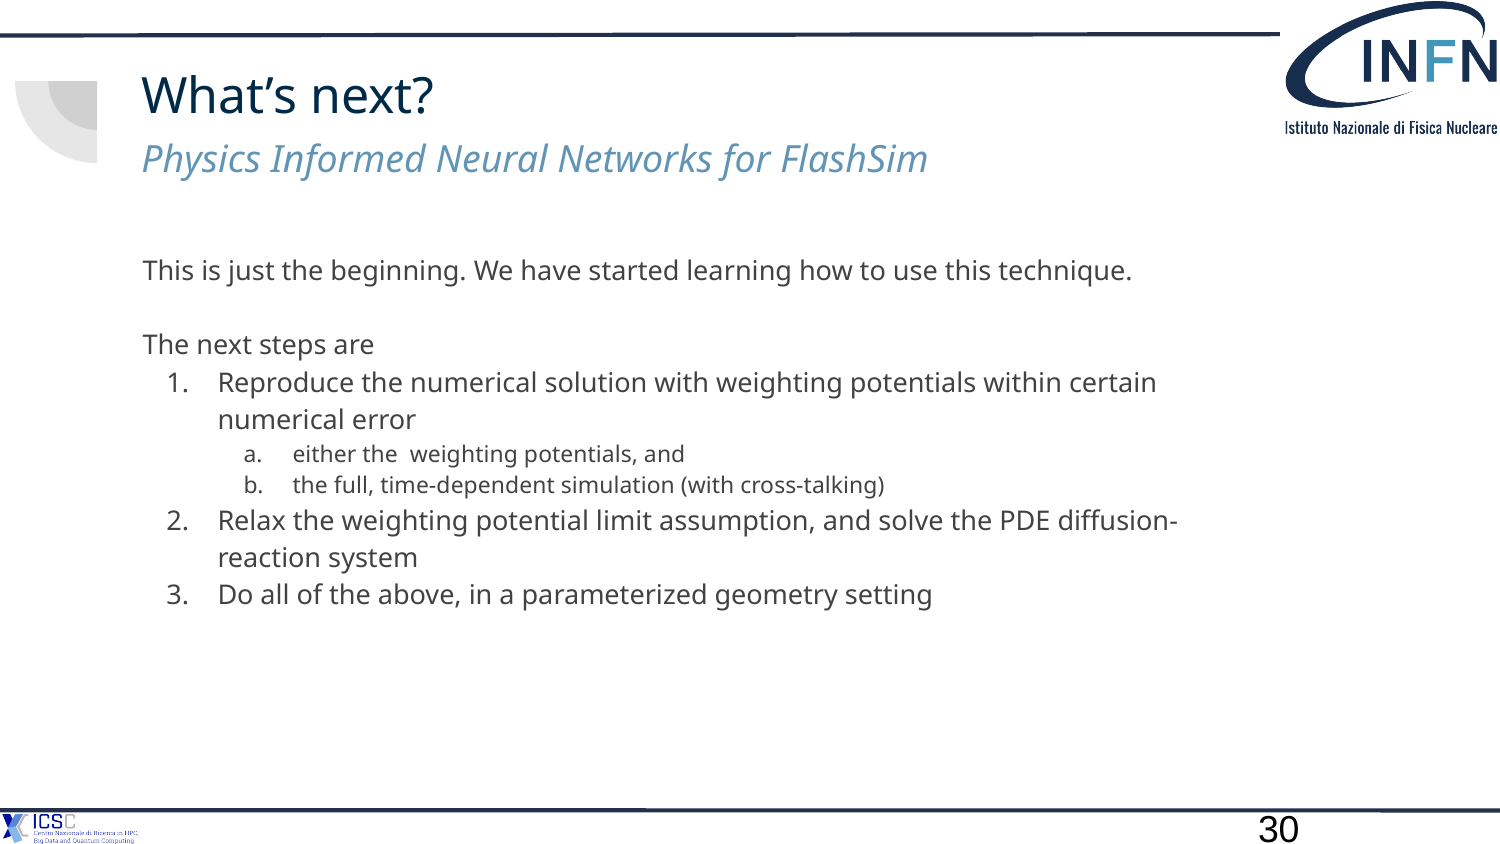

# What’s next?
Physics Informed Neural Networks for FlashSim
This is just the beginning. We have started learning how to use this technique.
The next steps are
Reproduce the numerical solution with weighting potentials within certain numerical error
either the weighting potentials, and
the full, time-dependent simulation (with cross-talking)
Relax the weighting potential limit assumption, and solve the PDE diffusion-reaction system
Do all of the above, in a parameterized geometry setting